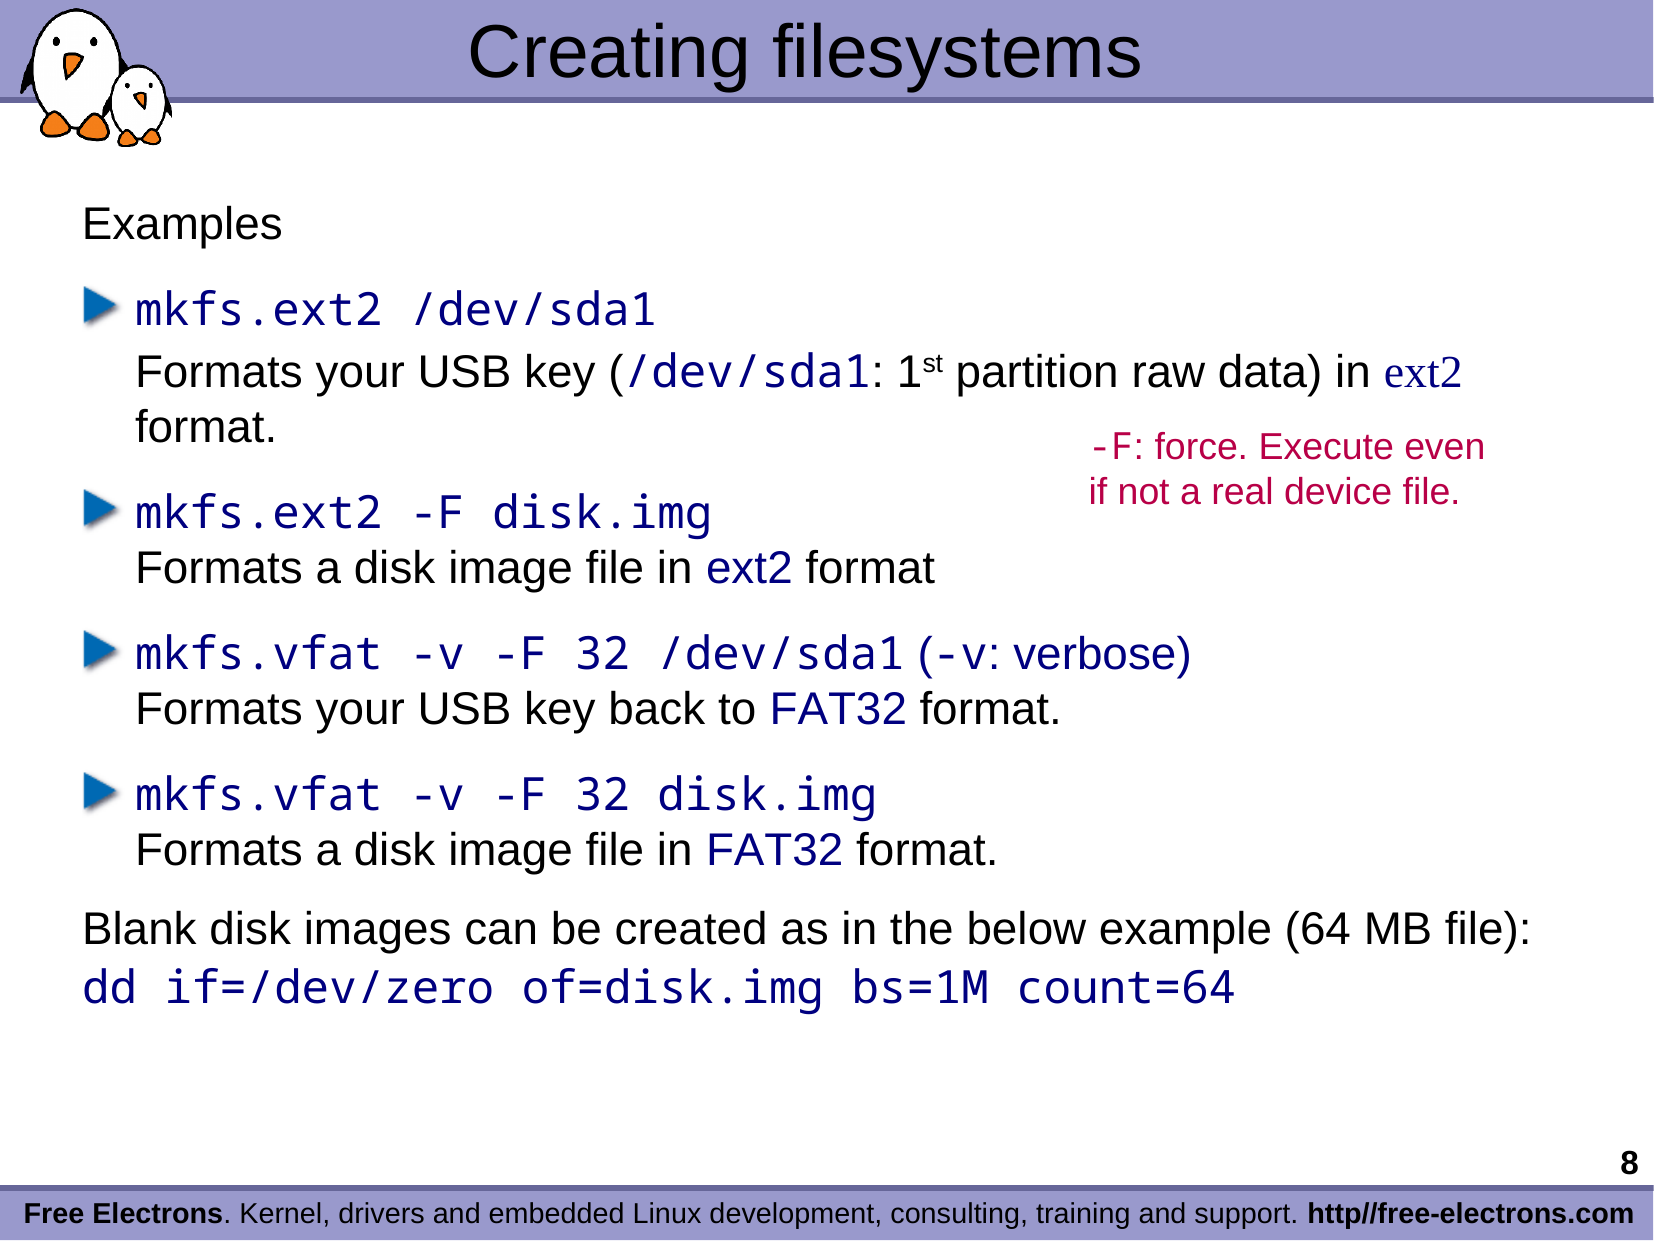

# Creating filesystems
Examples
mkfs.ext2 /dev/sda1
Formats your USB key (/dev/sda1: 1st partition raw data) in ext2 format.
mkfs.ext2 -F disk.img
Formats a disk image file in ext2 format
mkfs.vfat -v -F 32 /dev/sda1 (-v: verbose)
Formats your USB key back to FAT32 format.
mkfs.vfat -v -F 32 disk.img
Formats a disk image file in FAT32 format.
Blank disk images can be created as in the below example (64 MB file):
dd if=/dev/zero of=disk.img bs=1M count=64
-F: force. Execute even
if not a real device file.